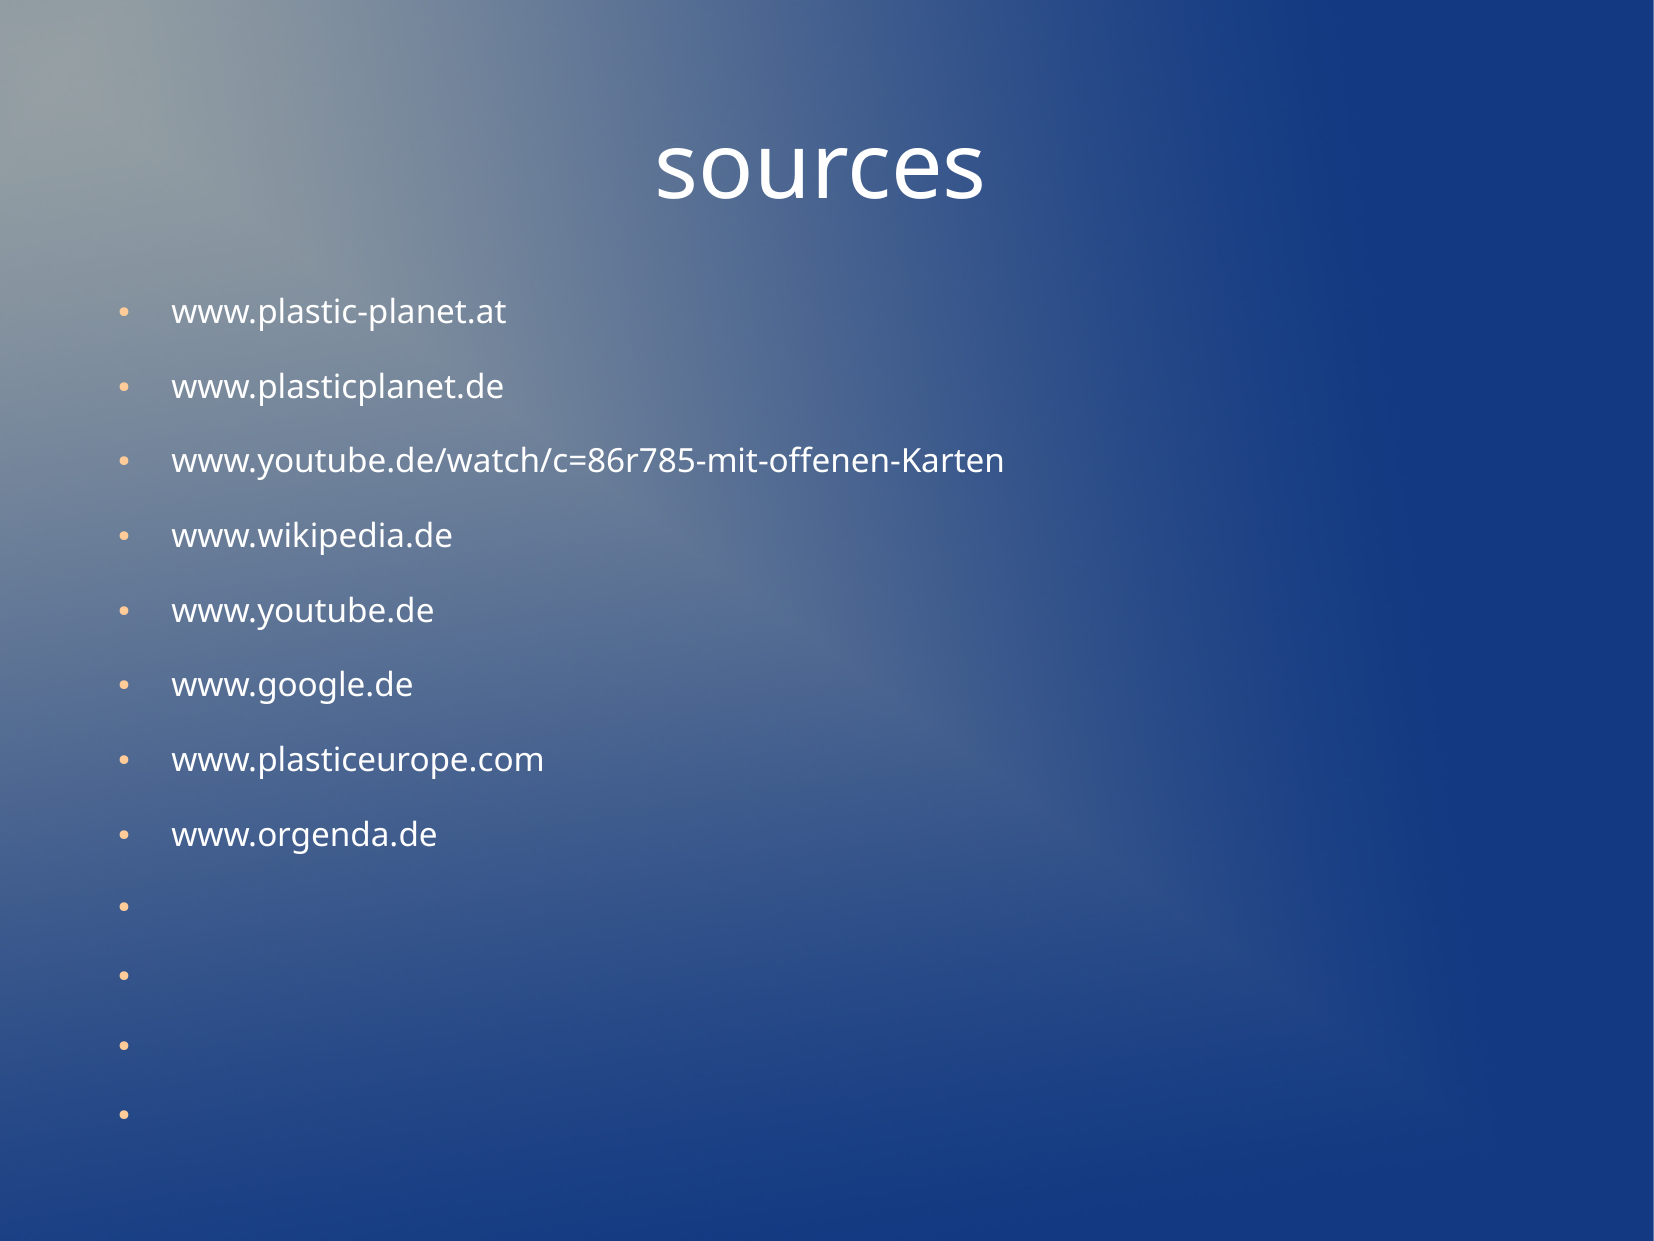

sources
# www.plastic-planet.at
www.plasticplanet.de
www.youtube.de/watch/c=86r785-mit-offenen-Karten
www.wikipedia.de
www.youtube.de
www.google.de
www.plasticeurope.com
www.orgenda.de